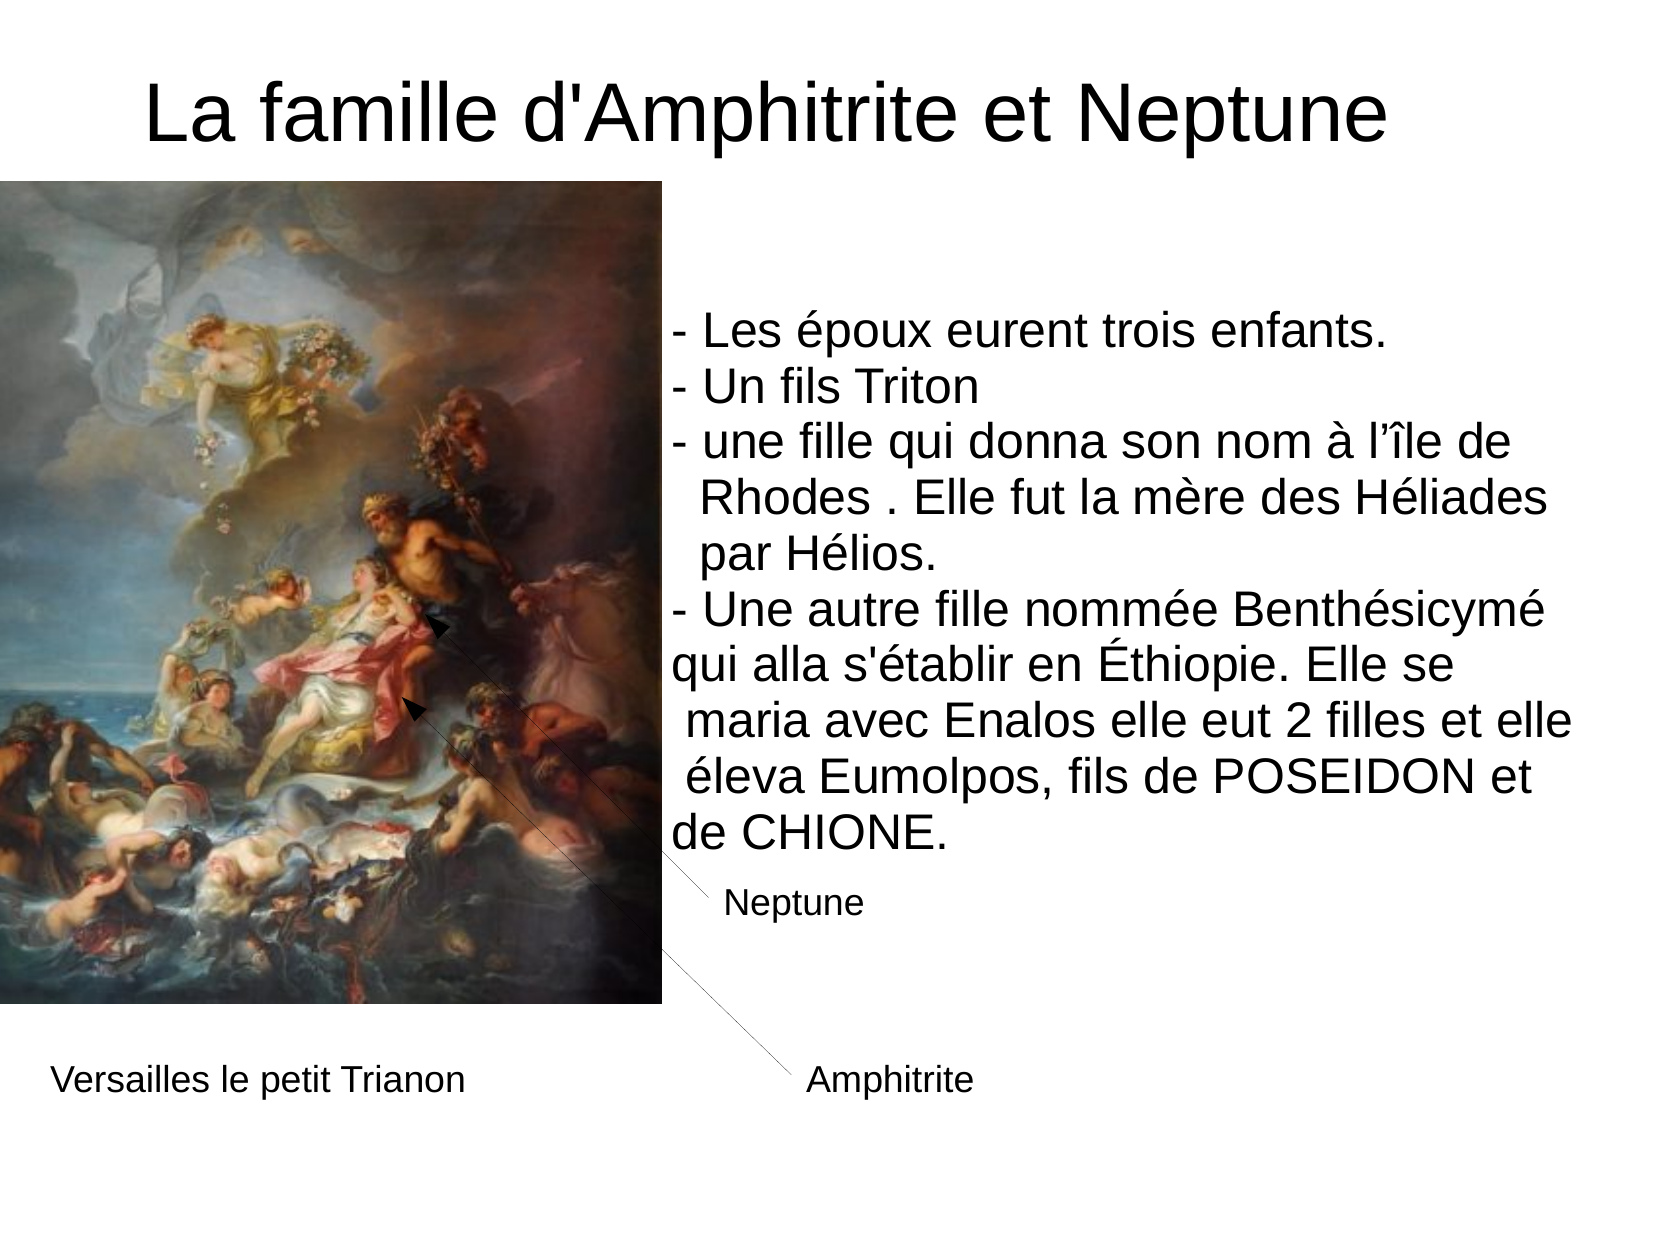

La famille d'Amphitrite et Neptune
- Les époux eurent trois enfants.
- Un fils Triton
- une fille qui donna son nom à l’île de Rhodes . Elle fut la mère des Héliades par Hélios.
- Une autre fille nommée Benthésicymé qui alla s'établir en Éthiopie. Elle se maria avec Enalos elle eut 2 filles et elle éleva Eumolpos, fils de POSEIDON et de CHIONE.
Neptune
Versailles le petit Trianon
Amphitrite